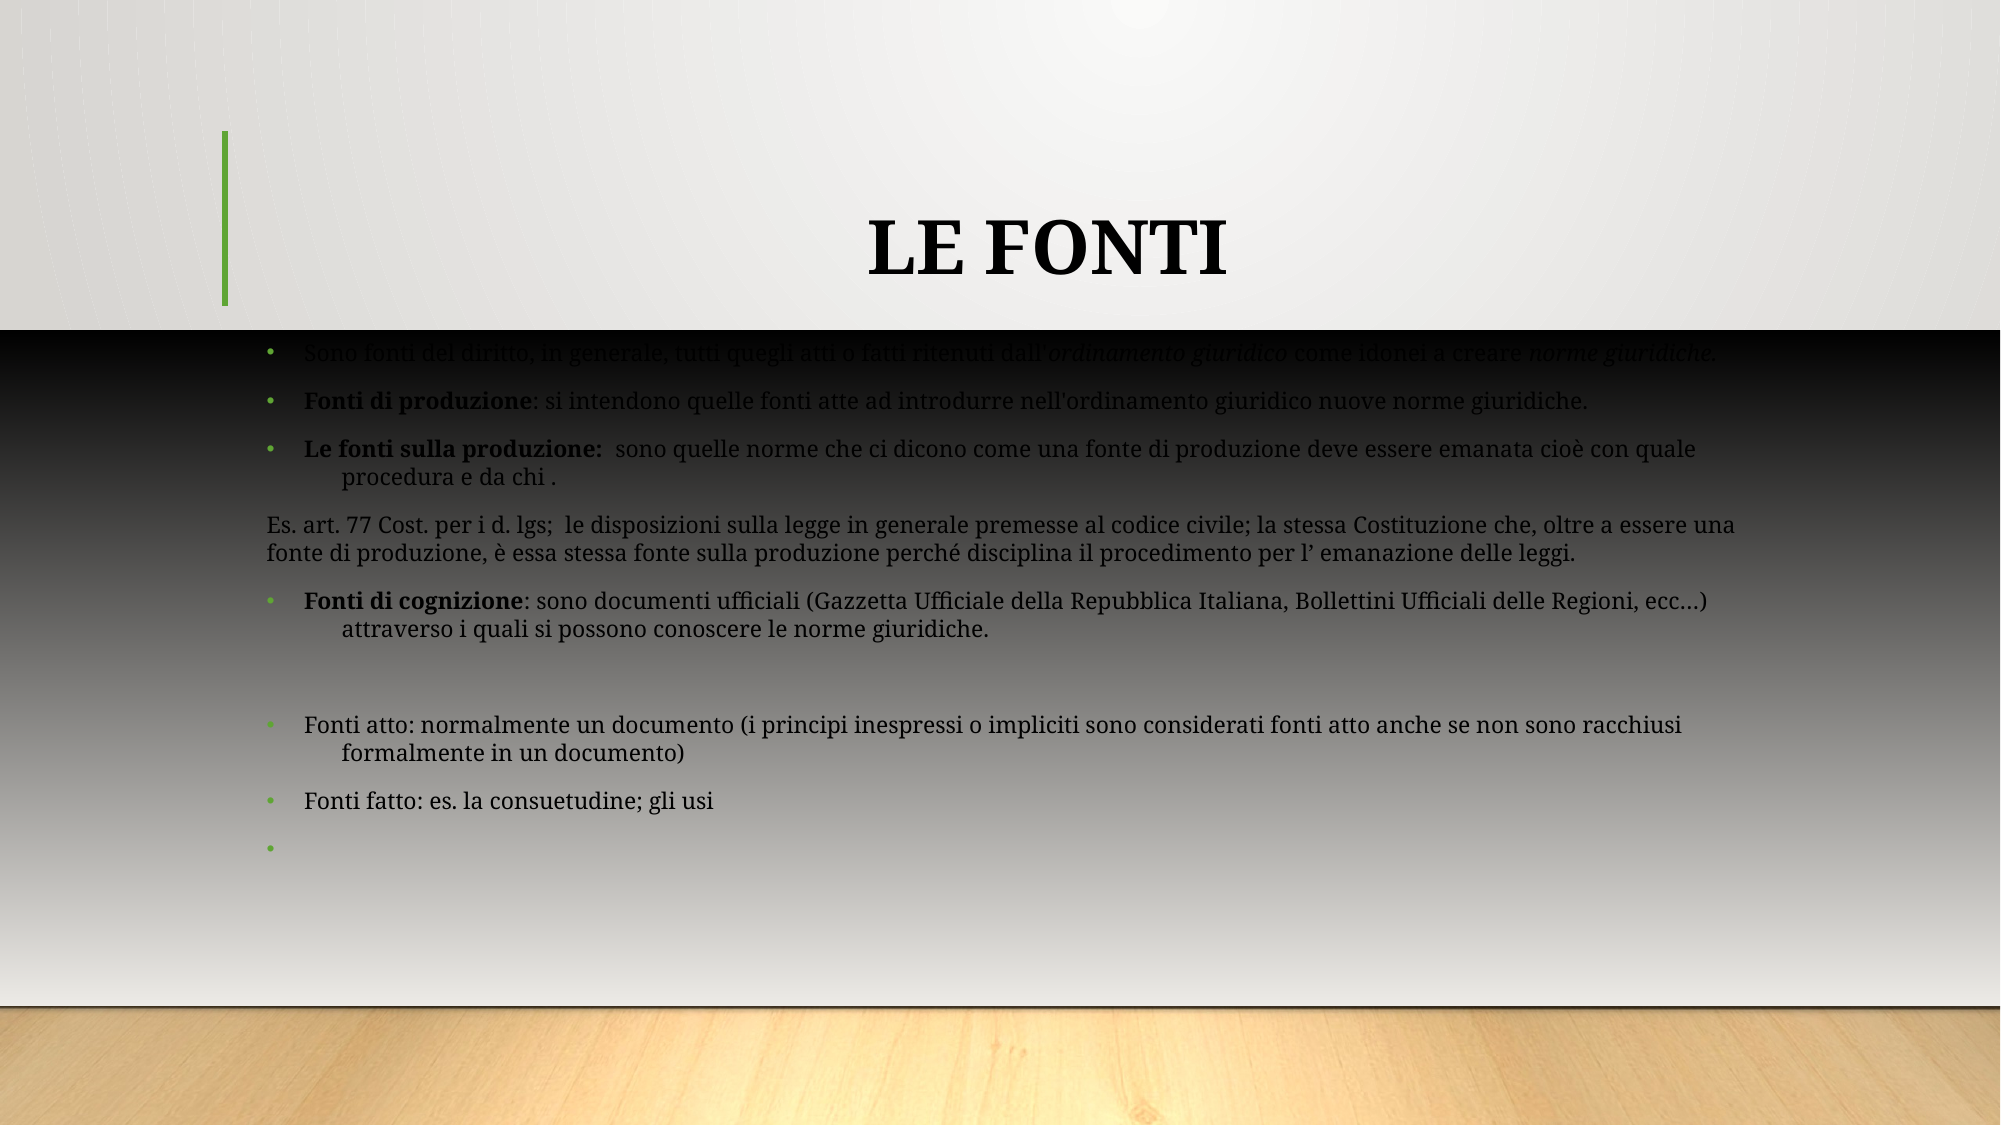

# LE FONTI
Sono fonti del diritto, in generale, tutti quegli atti o fatti ritenuti dall'ordinamento giuridico come idonei a creare norme giuridiche.
Fonti di produzione: si intendono quelle fonti atte ad introdurre nell'ordinamento giuridico nuove norme giuridiche.
Le fonti sulla produzione: sono quelle norme che ci dicono come una fonte di produzione deve essere emanata cioè con quale procedura e da chi .
Es. art. 77 Cost. per i d. lgs; le disposizioni sulla legge in generale premesse al codice civile; la stessa Costituzione che, oltre a essere una fonte di produzione, è essa stessa fonte sulla produzione perché disciplina il procedimento per l’ emanazione delle leggi.
Fonti di cognizione: sono documenti ufficiali (Gazzetta Ufficiale della Repubblica Italiana, Bollettini Ufficiali delle Regioni, ecc…) attraverso i quali si possono conoscere le norme giuridiche.
Fonti atto: normalmente un documento (i principi inespressi o impliciti sono considerati fonti atto anche se non sono racchiusi formalmente in un documento)
Fonti fatto: es. la consuetudine; gli usi